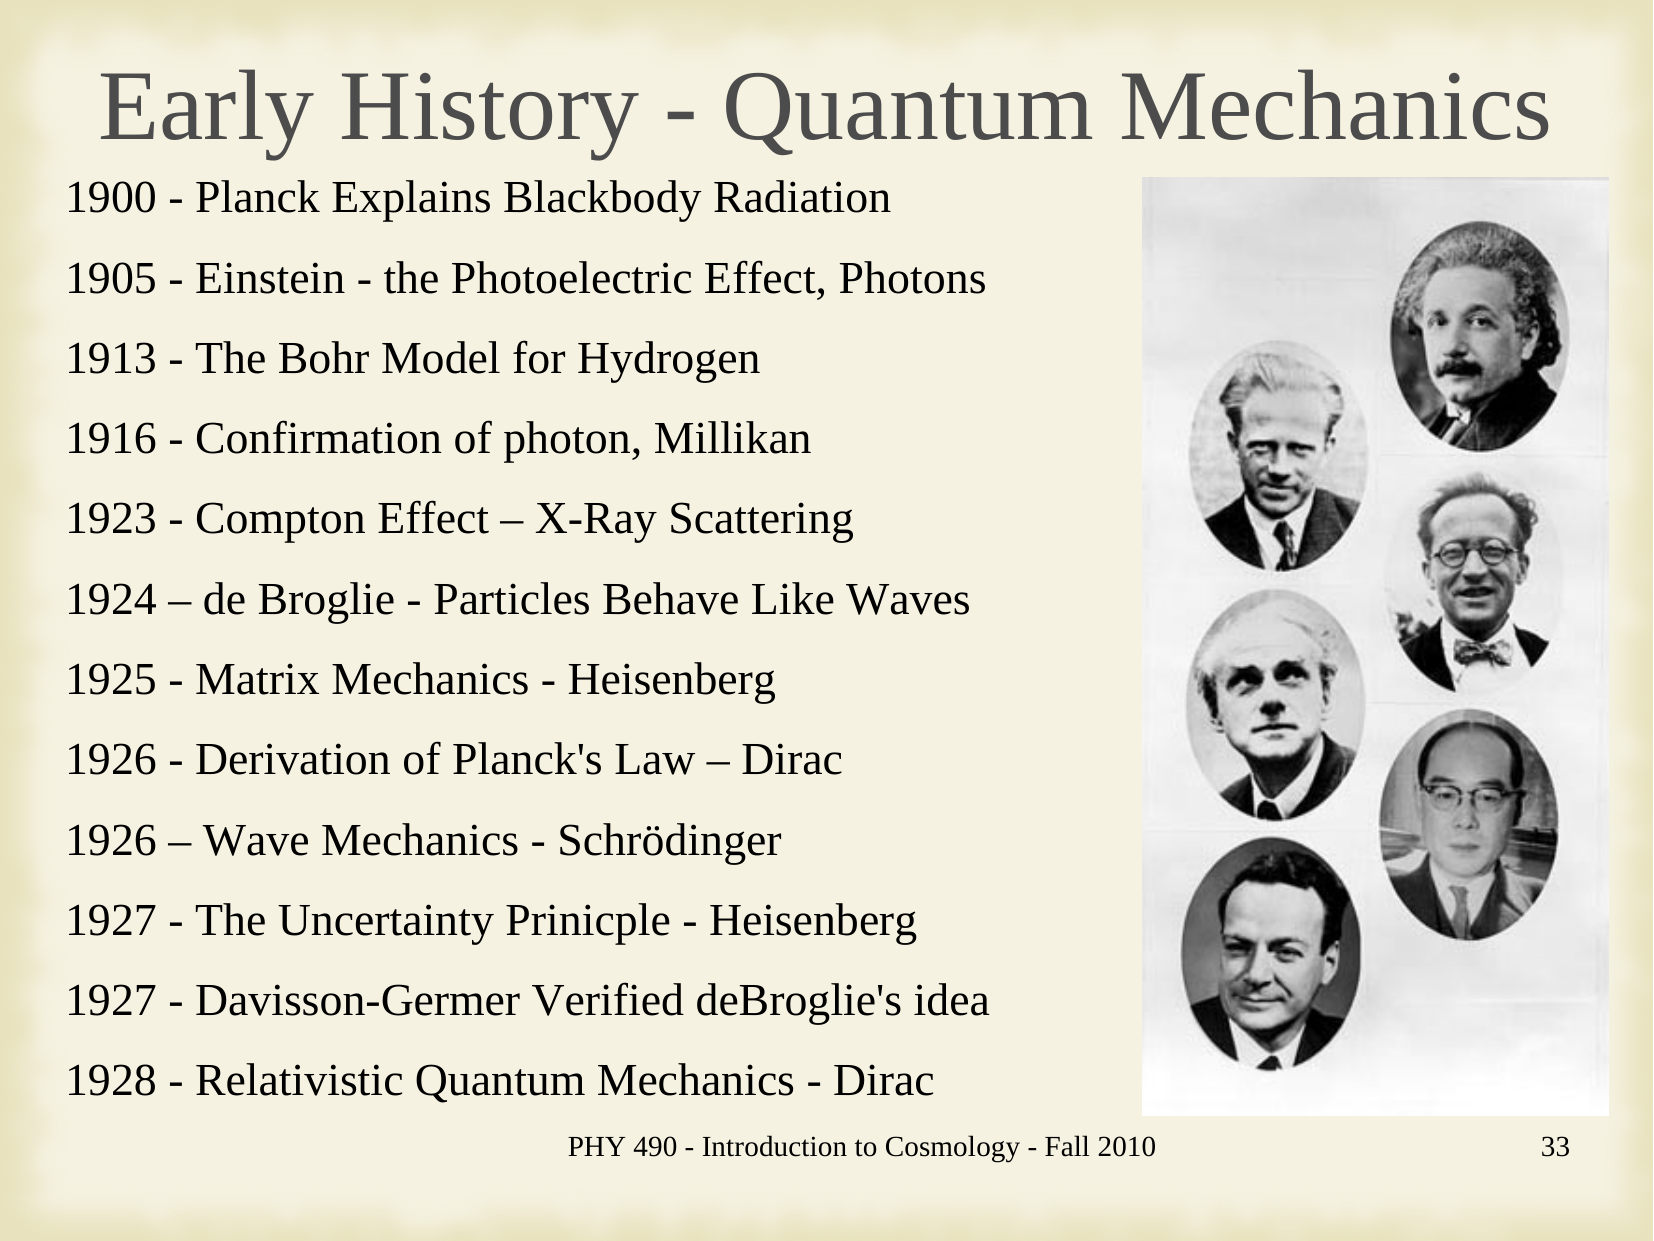

# Early History - Quantum Mechanics
1900 - Planck Explains Blackbody Radiation
1905 - Einstein - the Photoelectric Effect, Photons
1913 - The Bohr Model for Hydrogen
1916 - Confirmation of photon, Millikan
1923 - Compton Effect – X-Ray Scattering
1924 – de Broglie - Particles Behave Like Waves
1925 - Matrix Mechanics - Heisenberg
1926 - Derivation of Planck's Law – Dirac
1926 – Wave Mechanics - Schrödinger
1927 - The Uncertainty Prinicple - Heisenberg
1927 - Davisson-Germer Verified deBroglie's idea
1928 - Relativistic Quantum Mechanics - Dirac
PHY 490 - Introduction to Cosmology - Fall 2010
33